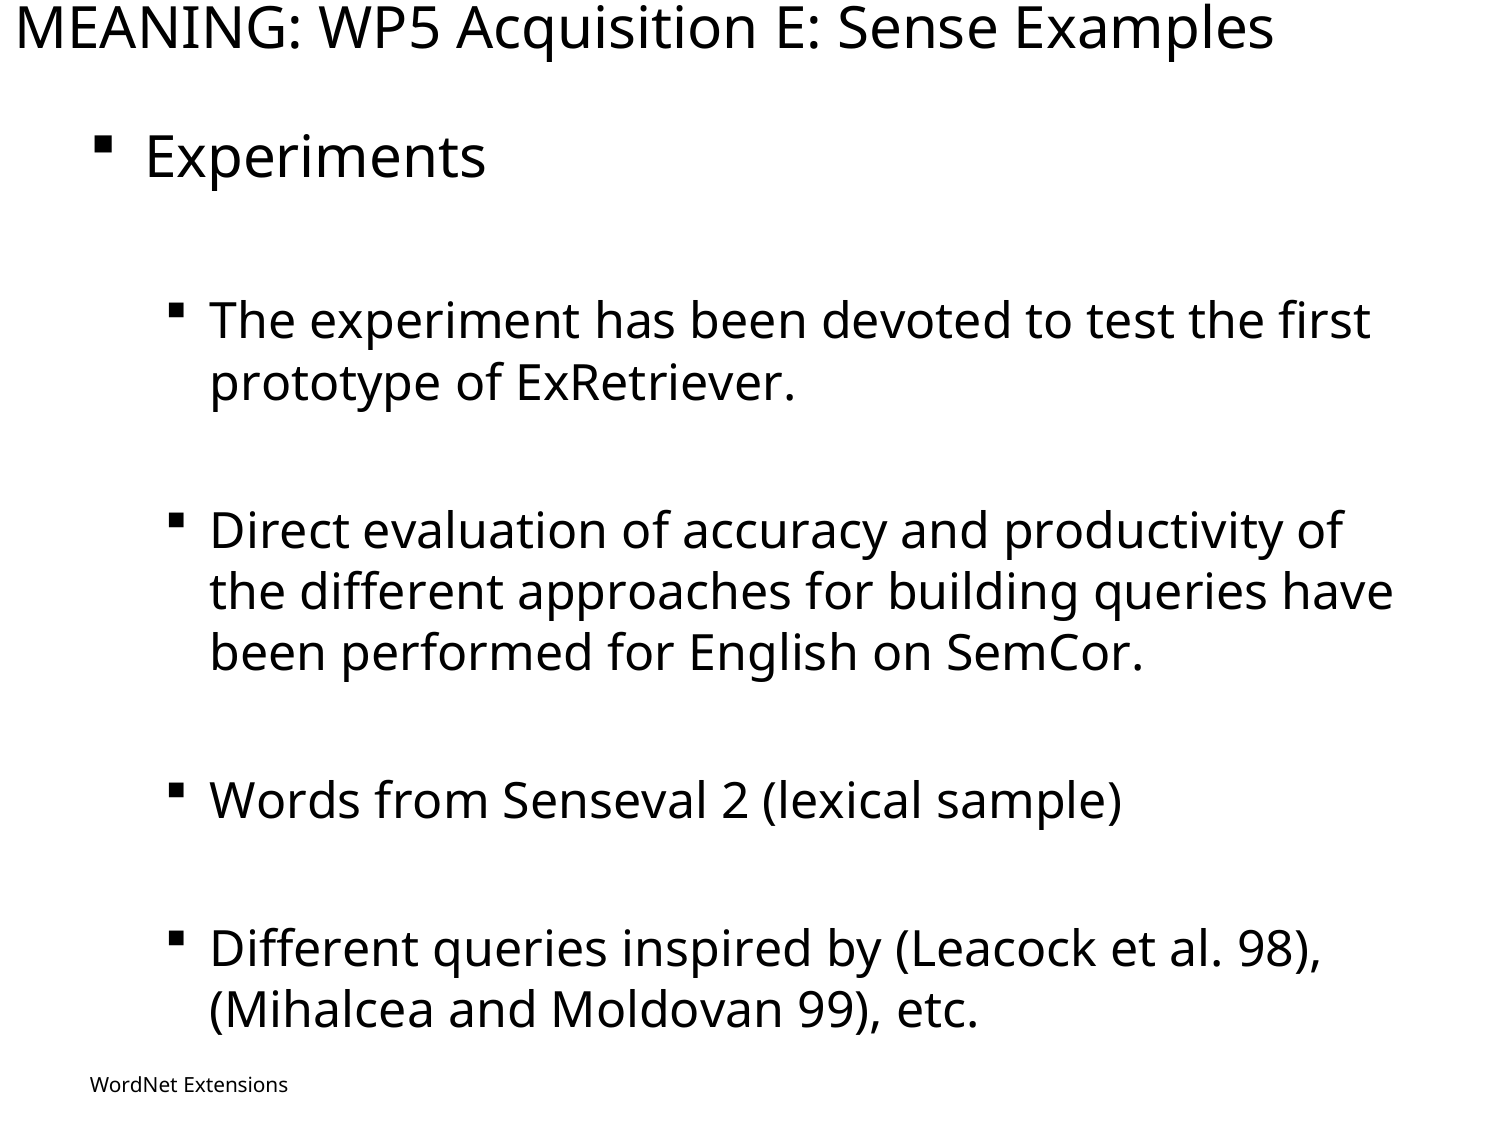

MEANING: WP5 Acquisition E: Sense Examples
# Experiments
The experiment has been devoted to test the first prototype of ExRetriever.
Direct evaluation of accuracy and productivity of the different approaches for building queries have been performed for English on SemCor.
Words from Senseval 2 (lexical sample)
Different queries inspired by (Leacock et al. 98), (Mihalcea and Moldovan 99), etc.